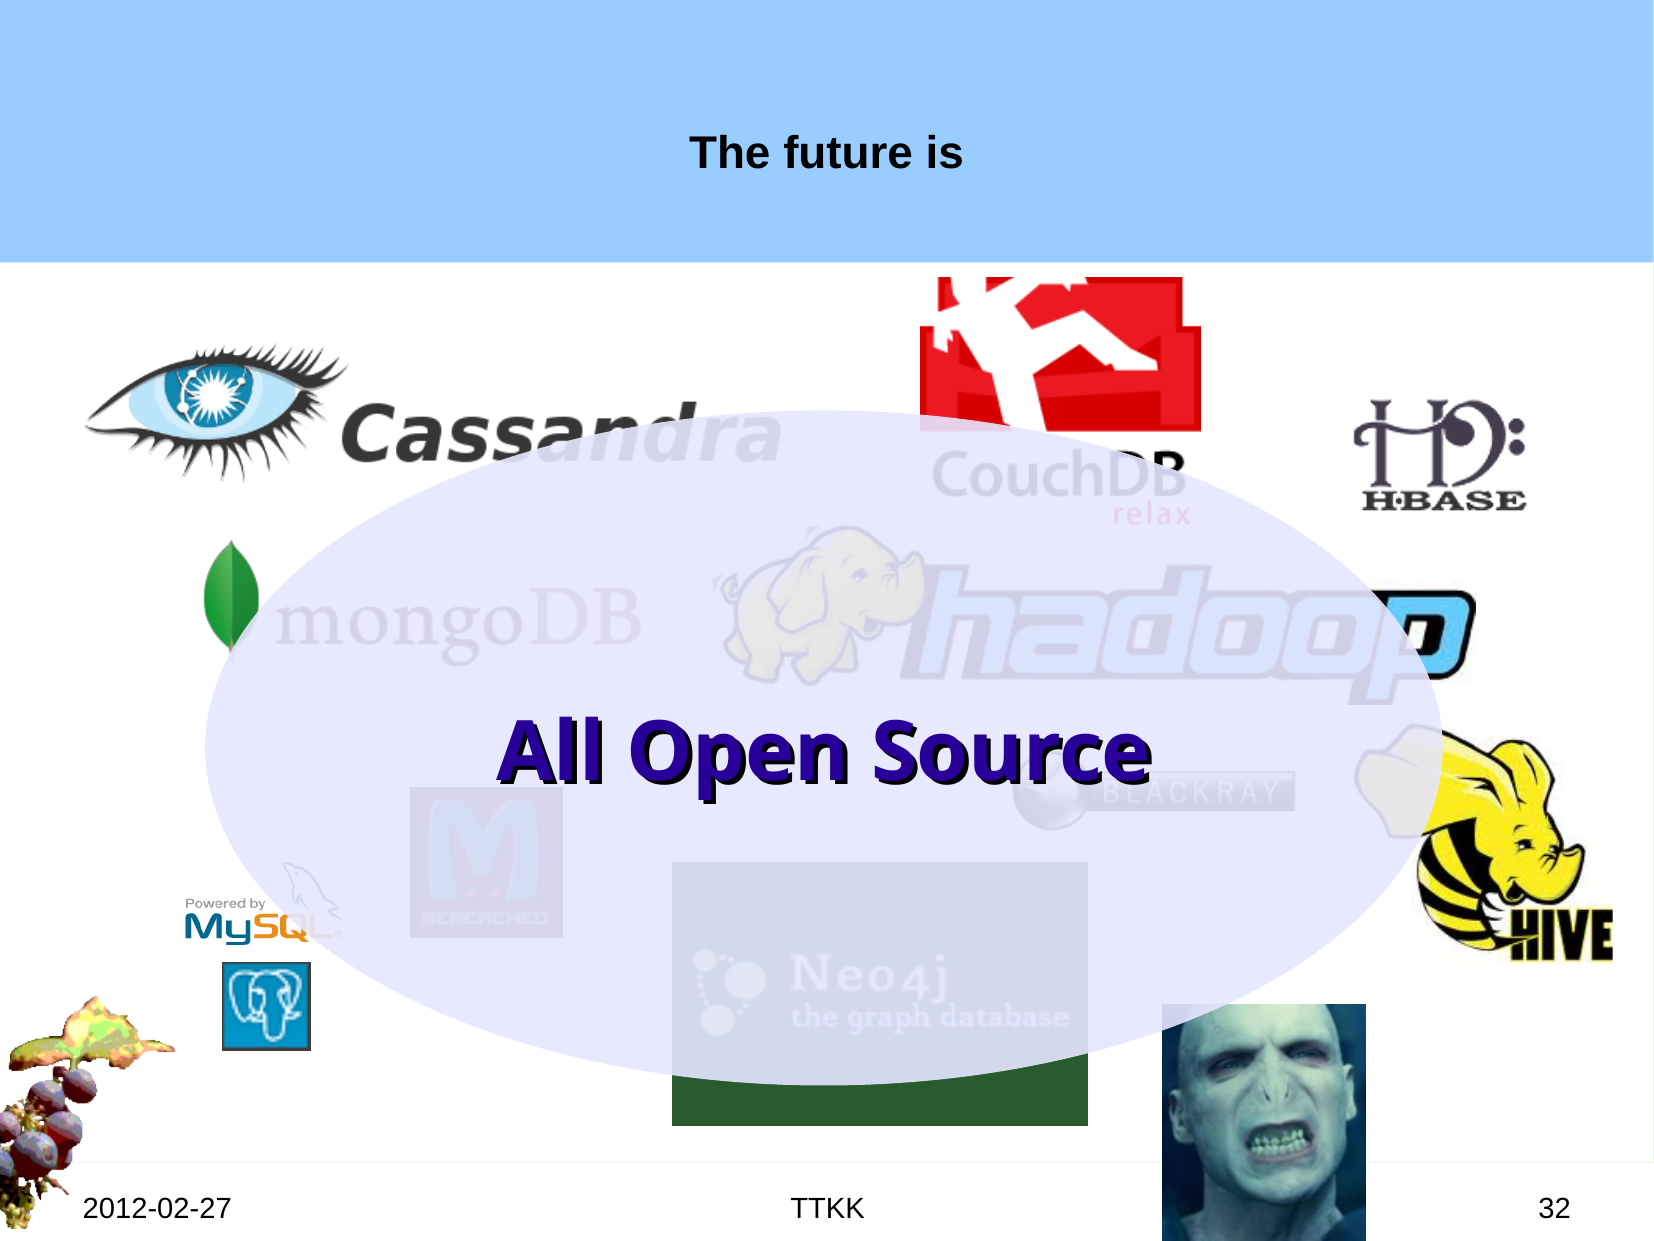

# The future is
All Open Source
2012-02-27
TTKK
32